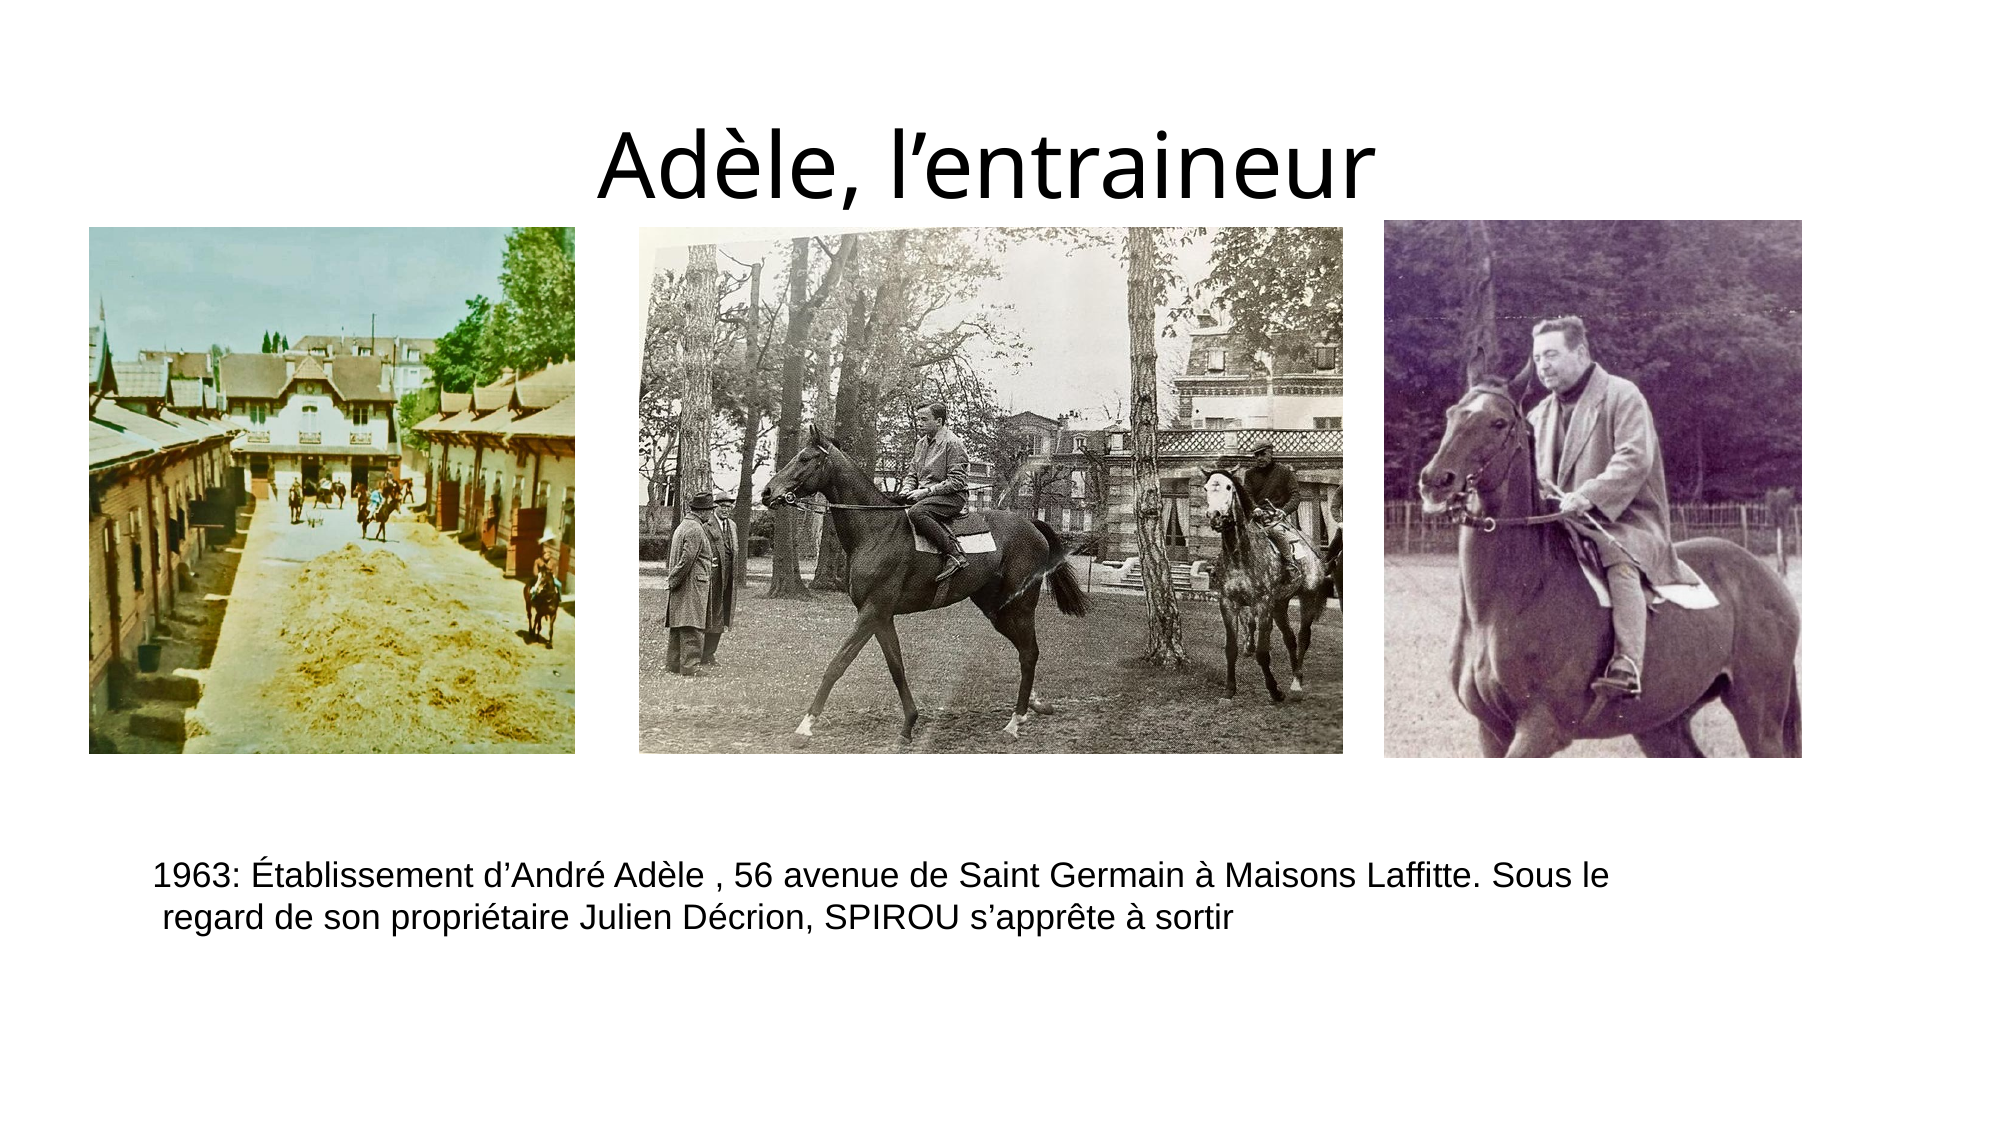

# Adèle, l’entraineur
1963: Établissement d’André Adèle , 56 avenue de Saint Germain à Maisons Laffitte. Sous le
 regard de son propriétaire Julien Décrion, SPIROU s’apprête à sortir